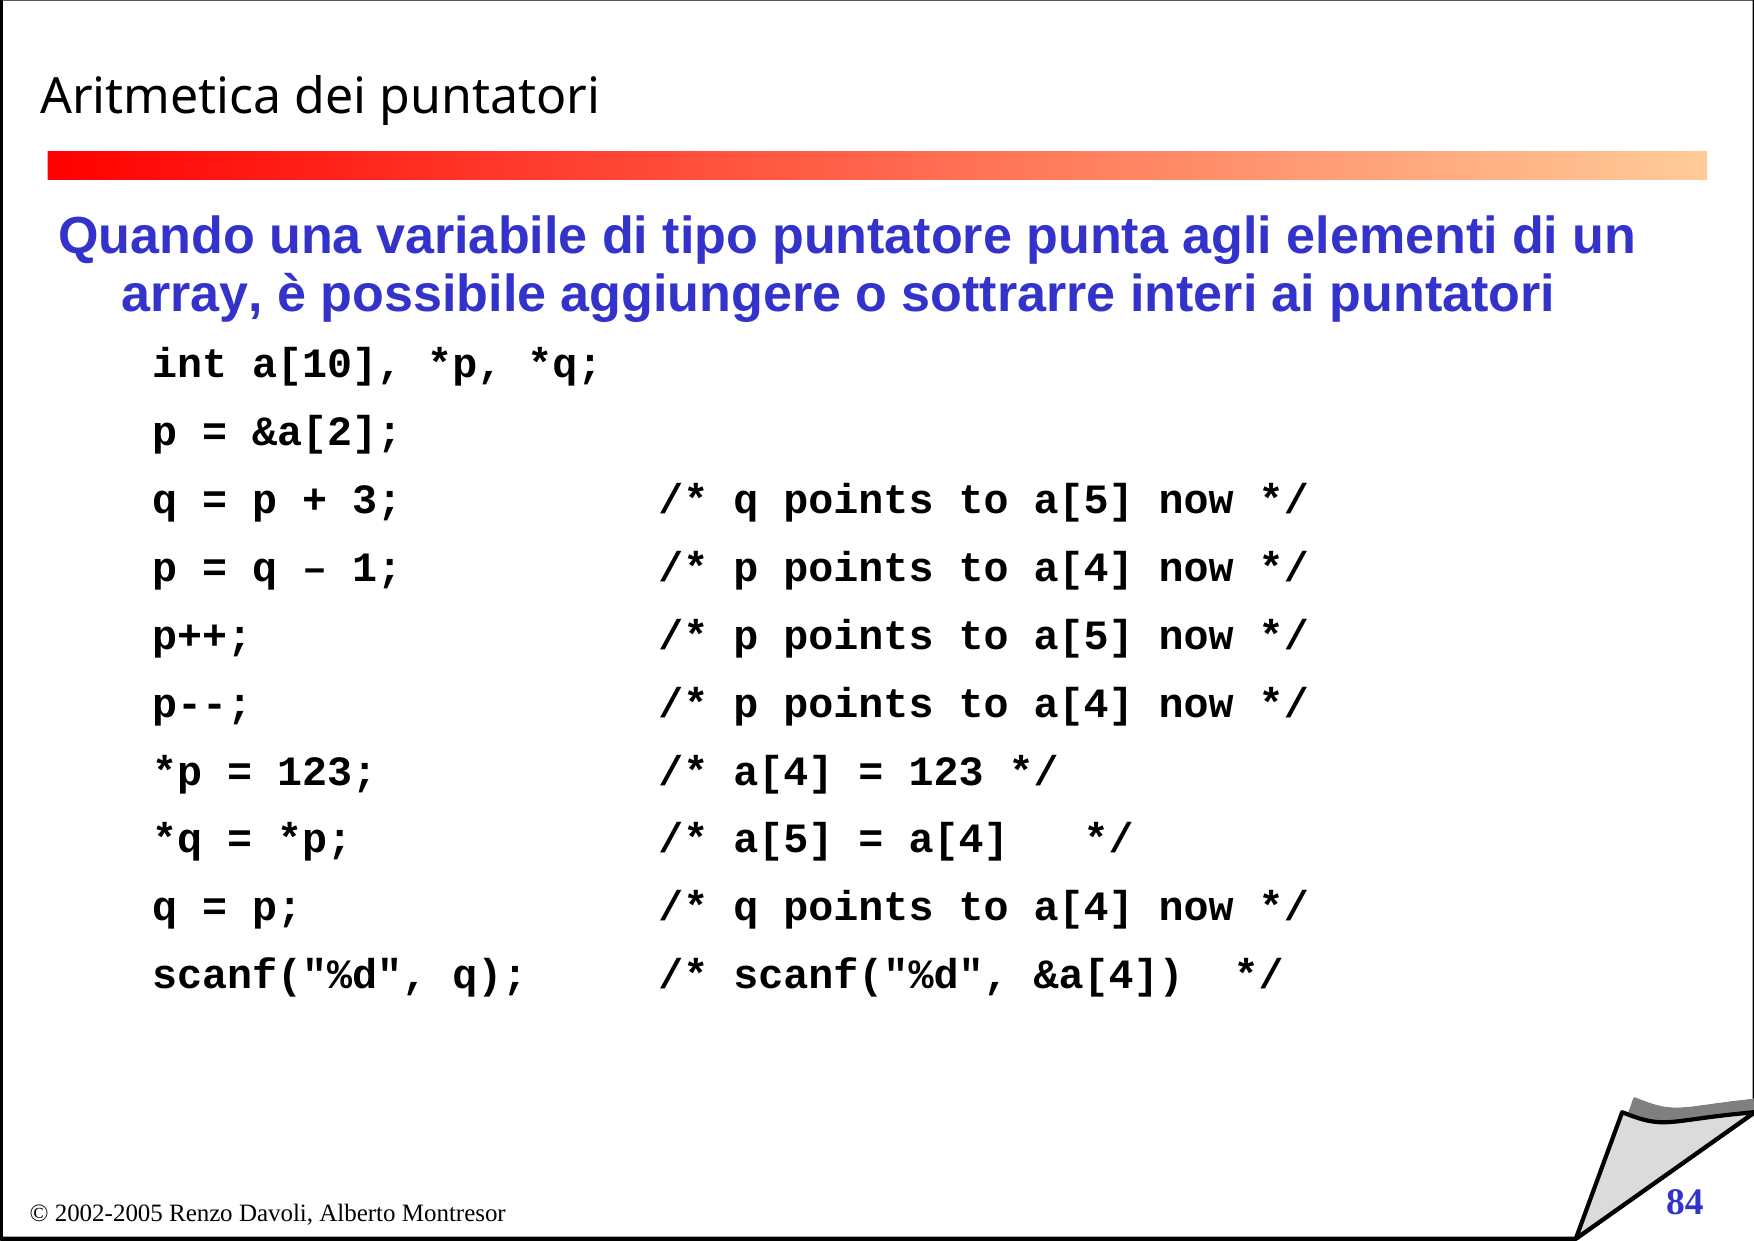

# Aritmetica dei puntatori
Quando una variabile di tipo puntatore punta agli elementi di un array, è possibile aggiungere o sottrarre interi ai puntatori
int a[10], *p, *q;
p = &a[2];
q = p + 3;		/* q points to a[5] now */
p = q – 1;		/* p points to a[4] now */
p++;			/* p points to a[5] now */
p--;			/* p points to a[4] now */
*p = 123;		/* a[4] = 123 */
*q = *p;			/* a[5] = a[4] */
q = p;			/* q points to a[4] now */
scanf("%d", q); 	/* scanf("%d", &a[4]) */